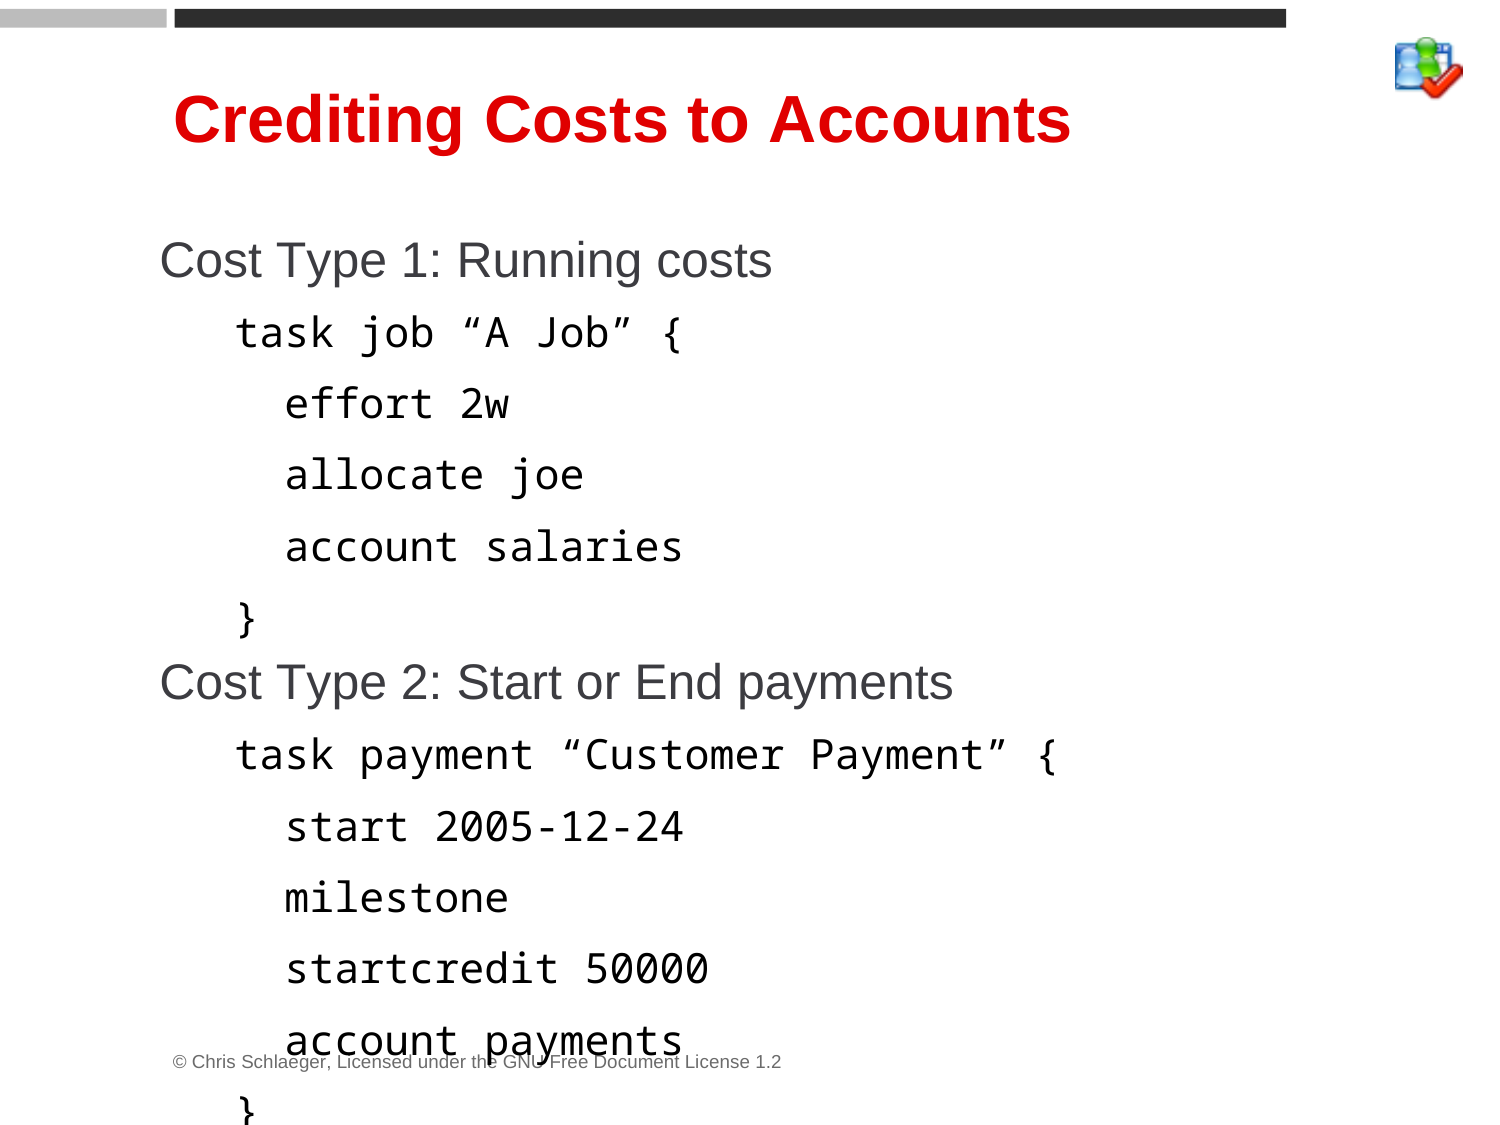

# Crediting Costs to Accounts
Cost Type 1: Running costs
task job “A Job” {
 effort 2w
 allocate joe
 account salaries
}
Cost Type 2: Start or End payments
task payment “Customer Payment” {
 start 2005-12-24
 milestone
 startcredit 50000
 account payments
}